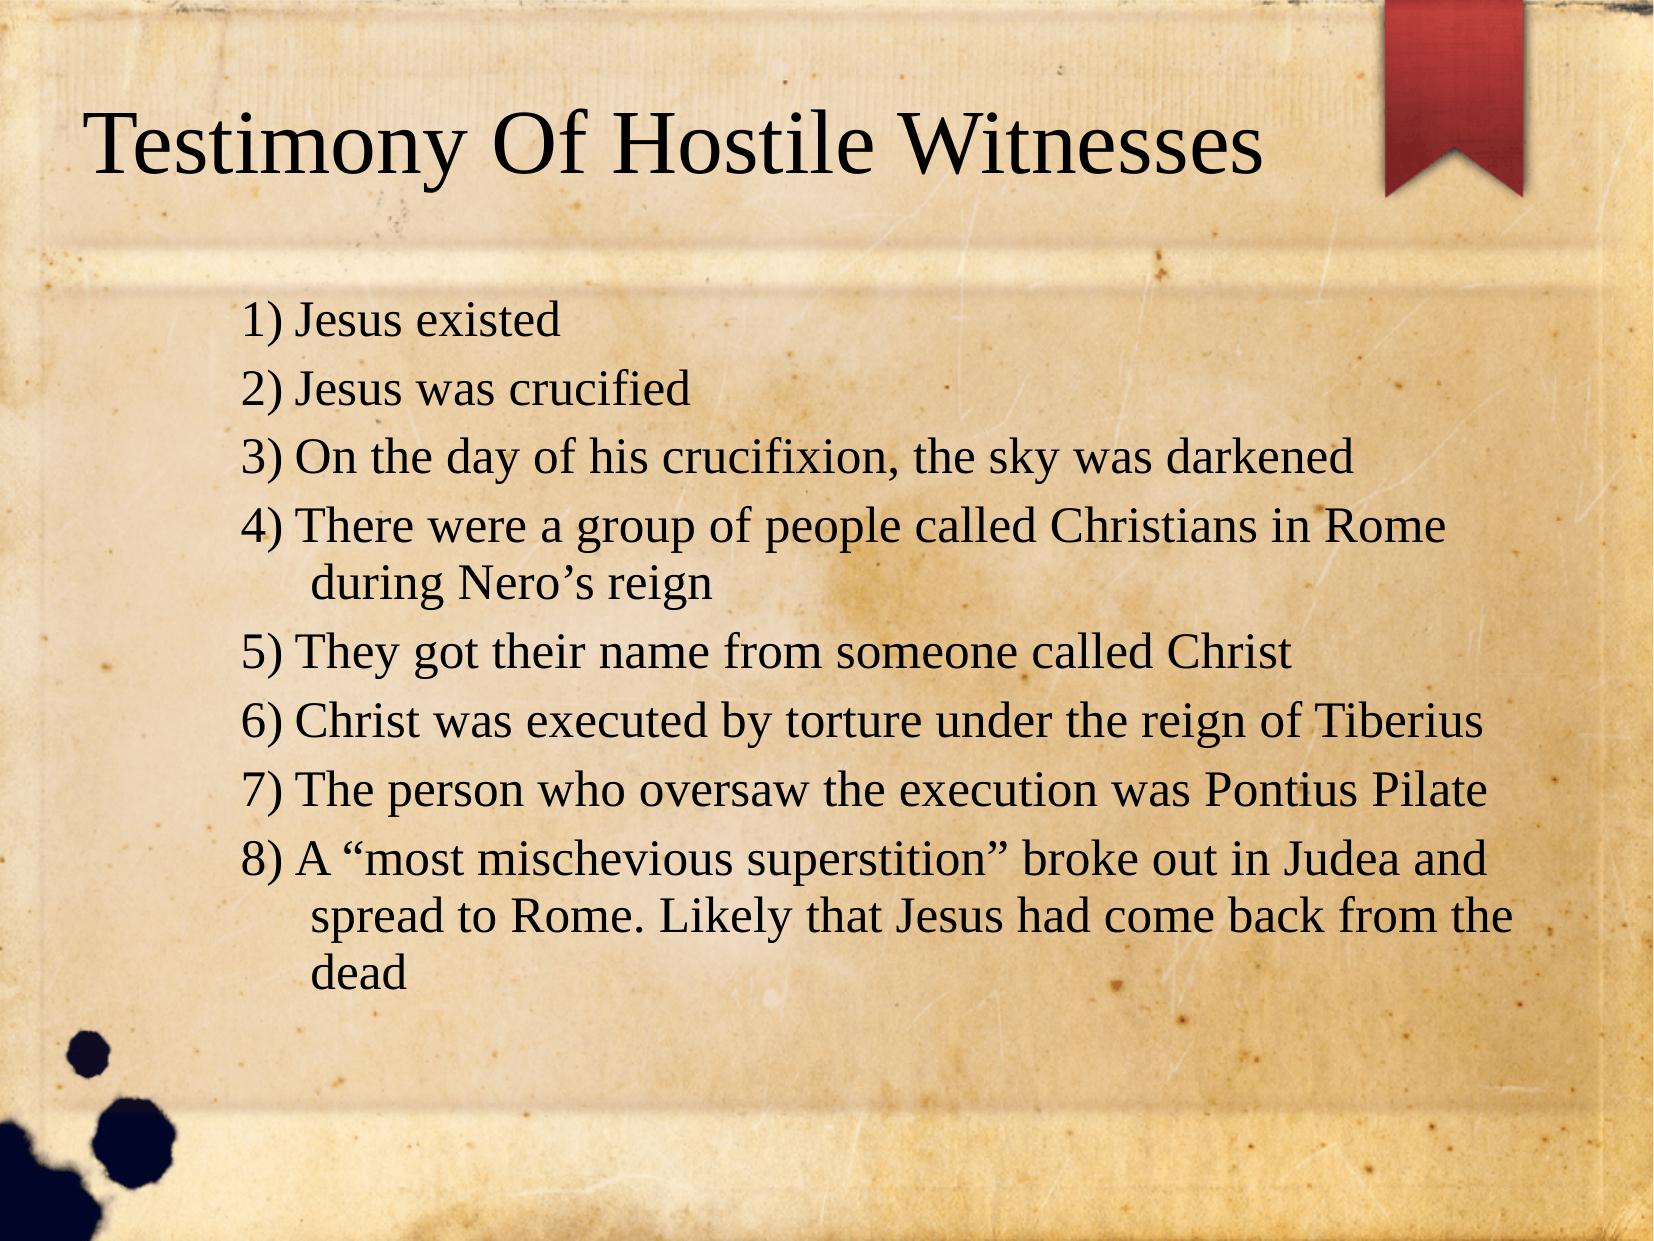

# Testimony Of Hostile Witnesses
 Jesus existed
 Jesus was crucified
 On the day of his crucifixion, the sky was darkened
 There were a group of people called Christians in Rome during Nero’s reign
 They got their name from someone called Christ
 Christ was executed by torture under the reign of Tiberius
 The person who oversaw the execution was Pontius Pilate
 A “most mischevious superstition” broke out in Judea and spread to Rome. Likely that Jesus had come back from the dead